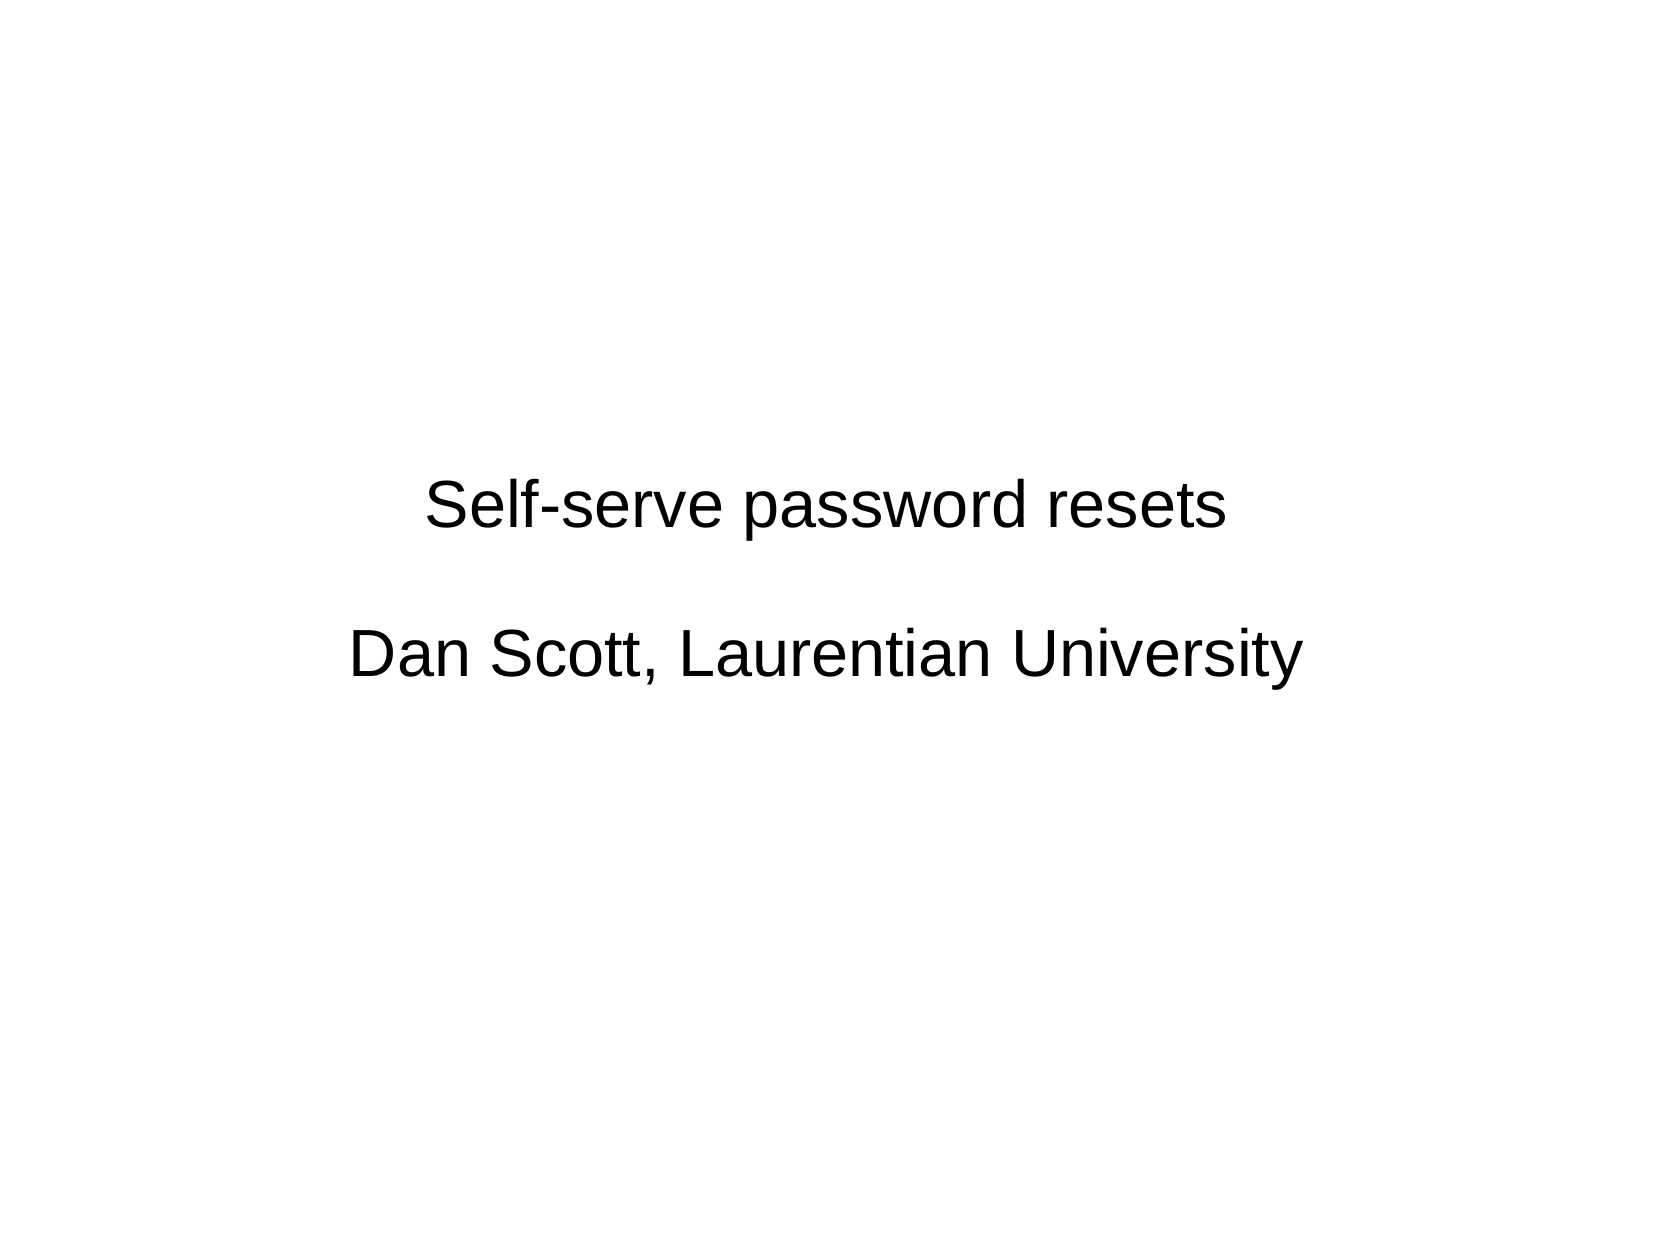

# Self-serve password resets
Dan Scott, Laurentian University